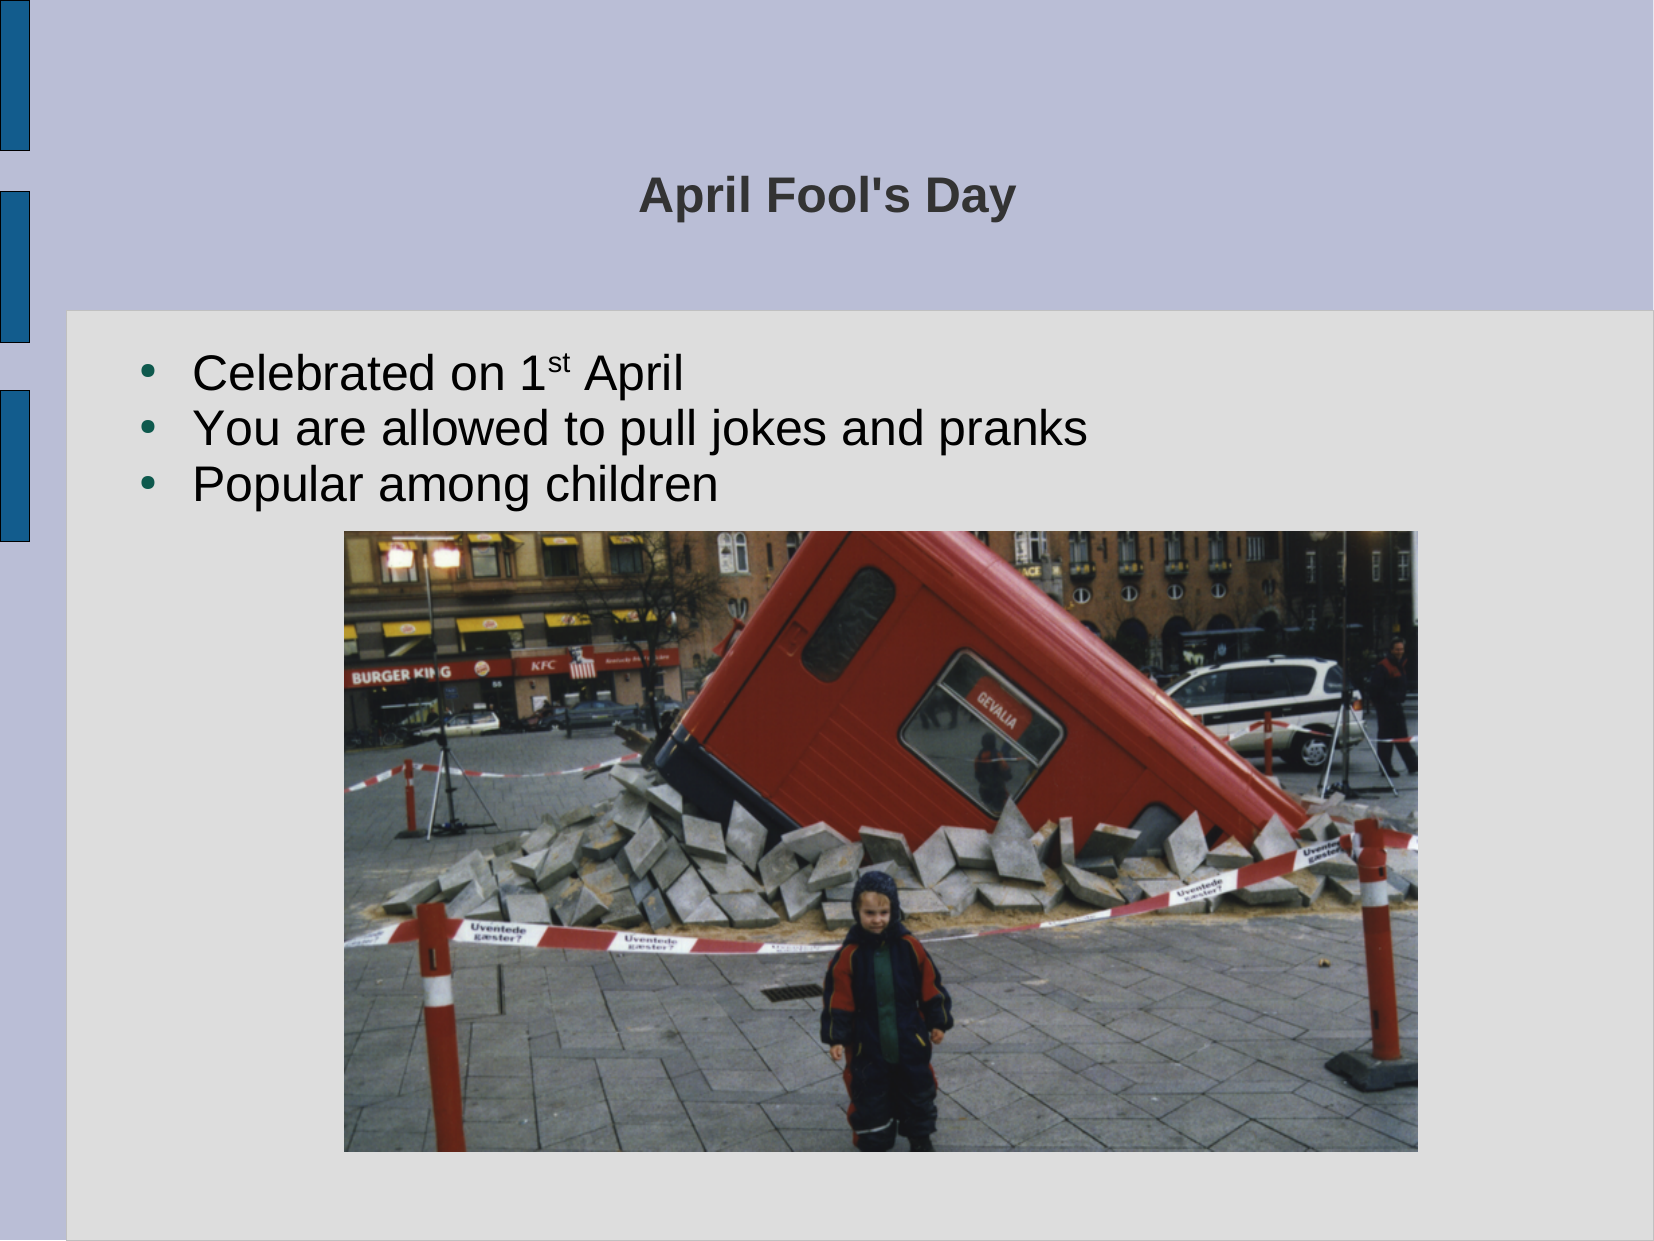

# April Fool's Day
Celebrated on 1st April
You are allowed to pull jokes and pranks
Popular among children